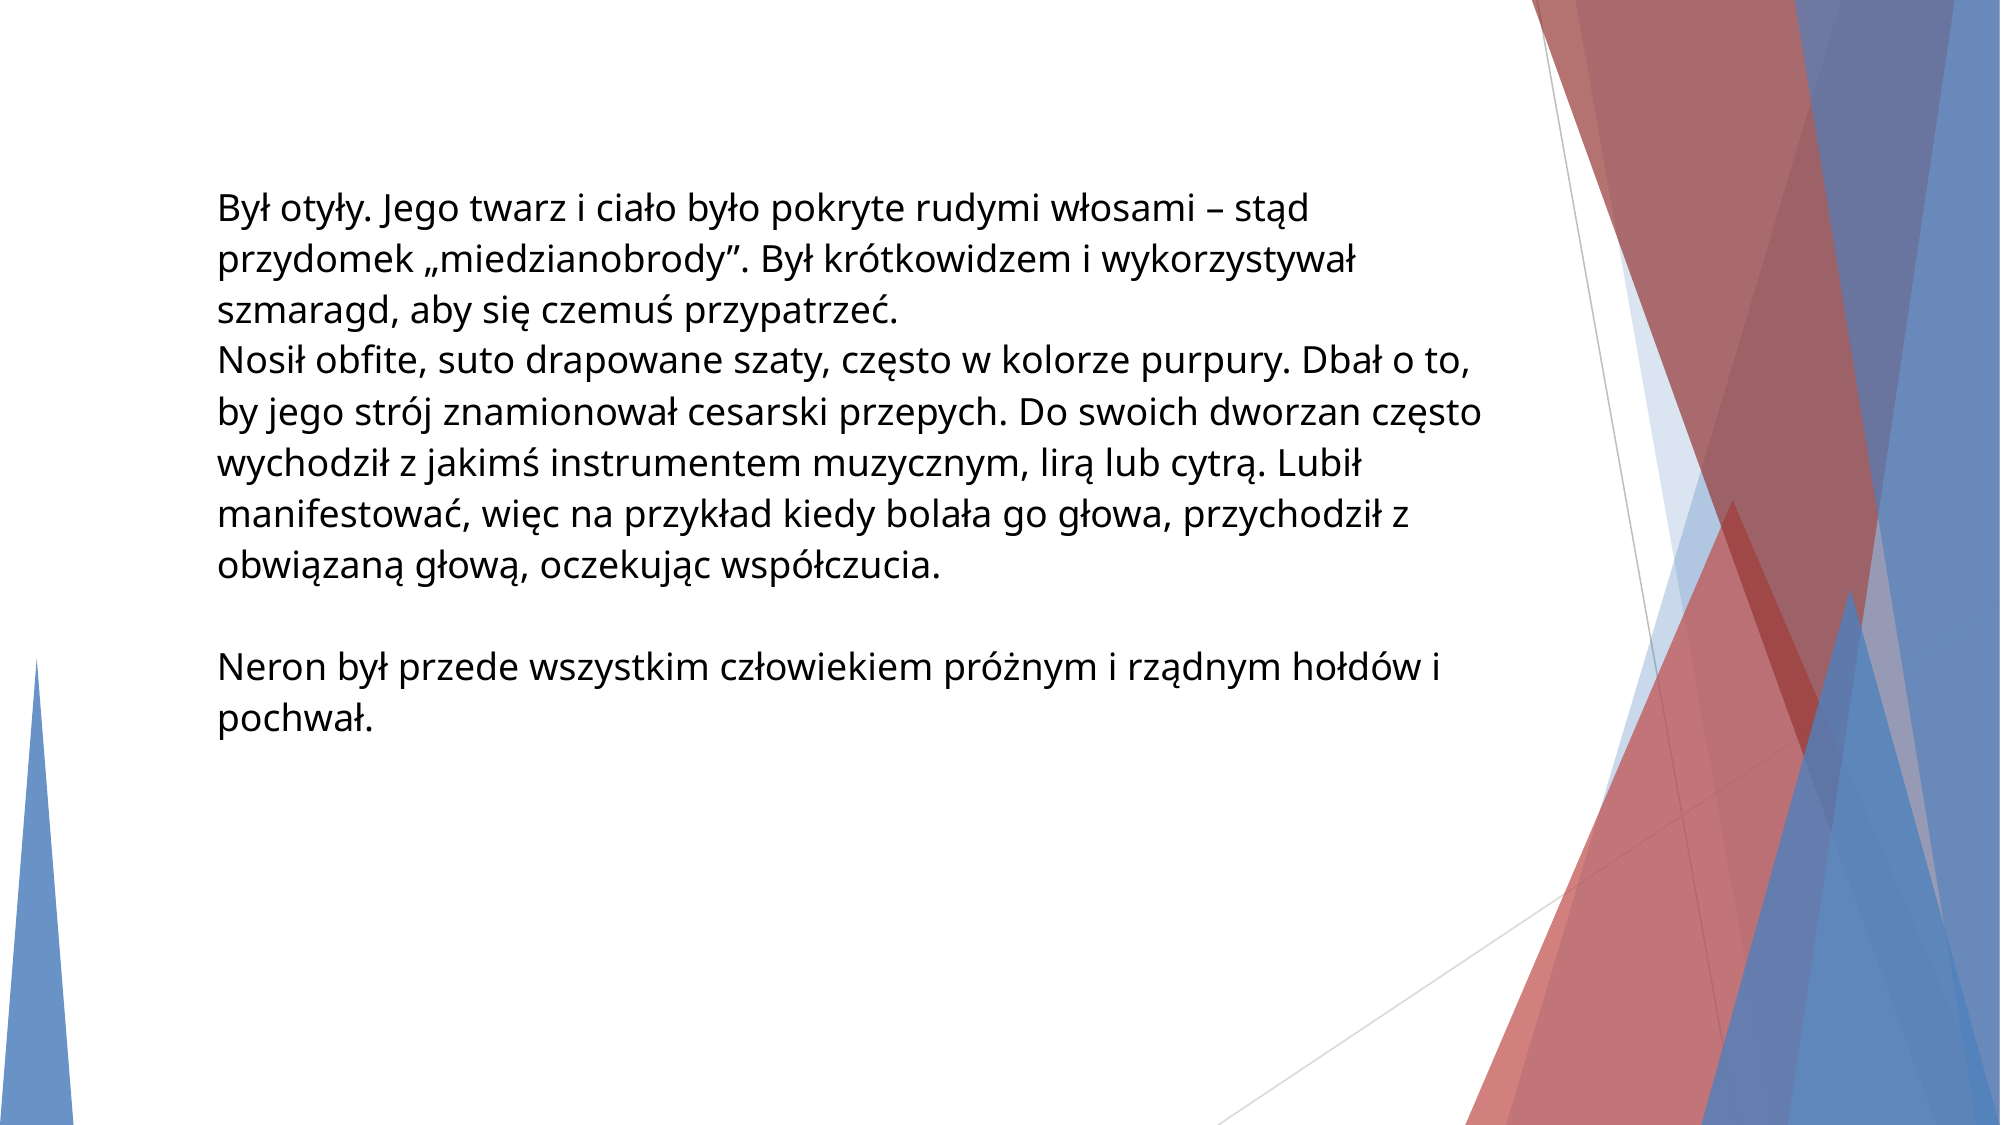

Był otyły. Jego twarz i ciało było pokryte rudymi włosami – stąd przydomek „miedzianobrody”. Był krótkowidzem i wykorzystywał szmaragd, aby się czemuś przypatrzeć.
Nosił obfite, suto drapowane szaty, często w kolorze purpury. Dbał o to, by jego strój znamionował cesarski przepych. Do swoich dworzan często wychodził z jakimś instrumentem muzycznym, lirą lub cytrą. Lubił manifestować, więc na przykład kiedy bolała go głowa, przychodził z obwiązaną głową, oczekując współczucia.
Neron był przede wszystkim człowiekiem próżnym i rządnym hołdów i pochwał.